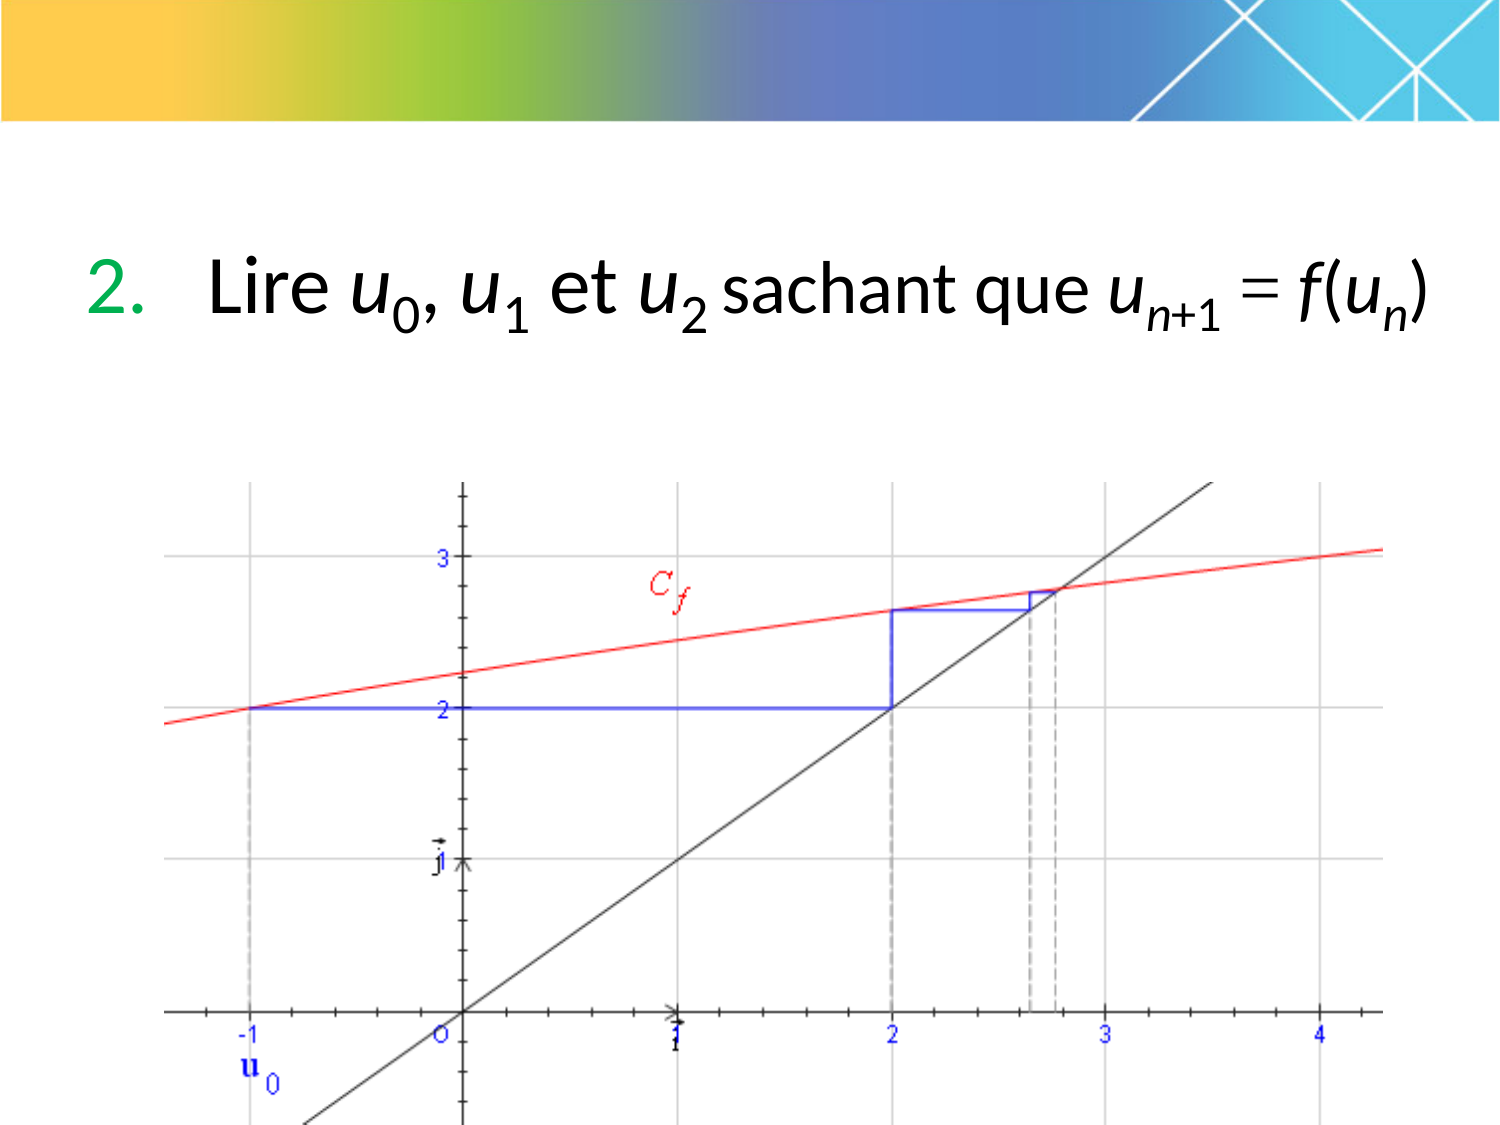

# Lire u0, u1 et u2 sachant que un+1 = f(un)